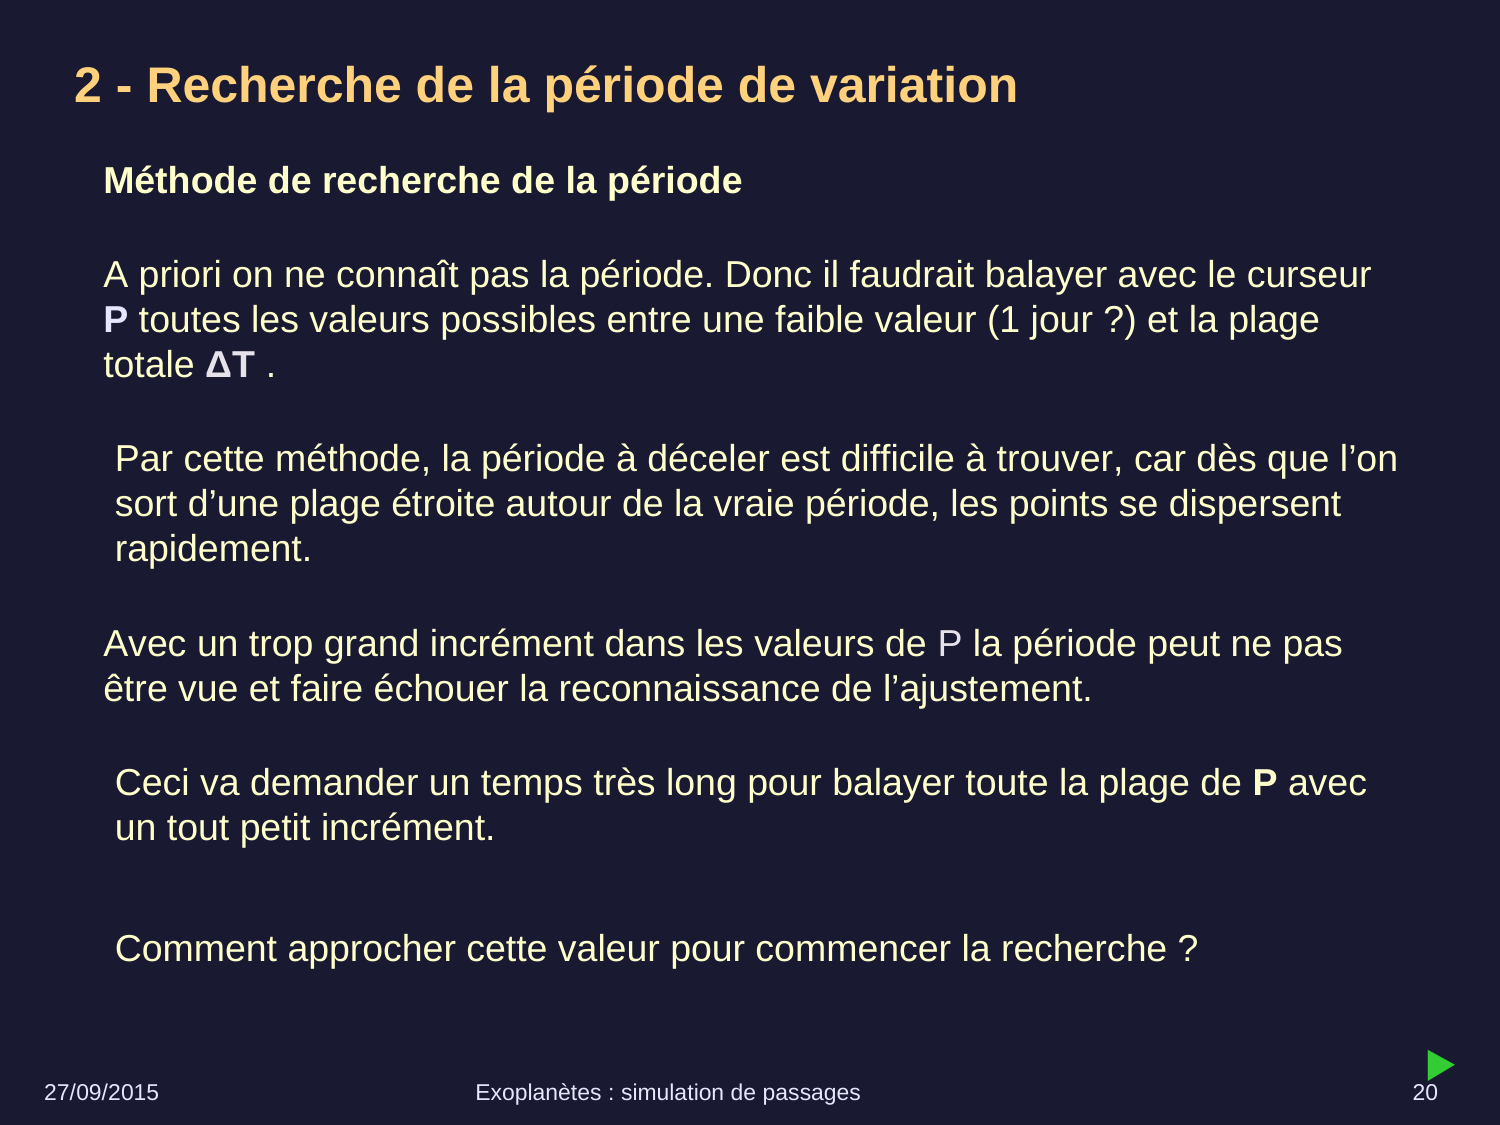

2 - Recherche de la période de variation
Méthode de recherche de la période
A priori on ne connaît pas la période. Donc il faudrait balayer avec le curseur P toutes les valeurs possibles entre une faible valeur (1 jour ?) et la plage totale ΔT .
Par cette méthode, la période à déceler est difficile à trouver, car dès que l’on sort d’une plage étroite autour de la vraie période, les points se dispersent rapidement.
Avec un trop grand incrément dans les valeurs de P la période peut ne pas être vue et faire échouer la reconnaissance de l’ajustement.
Ceci va demander un temps très long pour balayer toute la plage de P avec un tout petit incrément.
Comment approcher cette valeur pour commencer la recherche ?

27/09/2015
Exoplanètes : simulation de passages
20